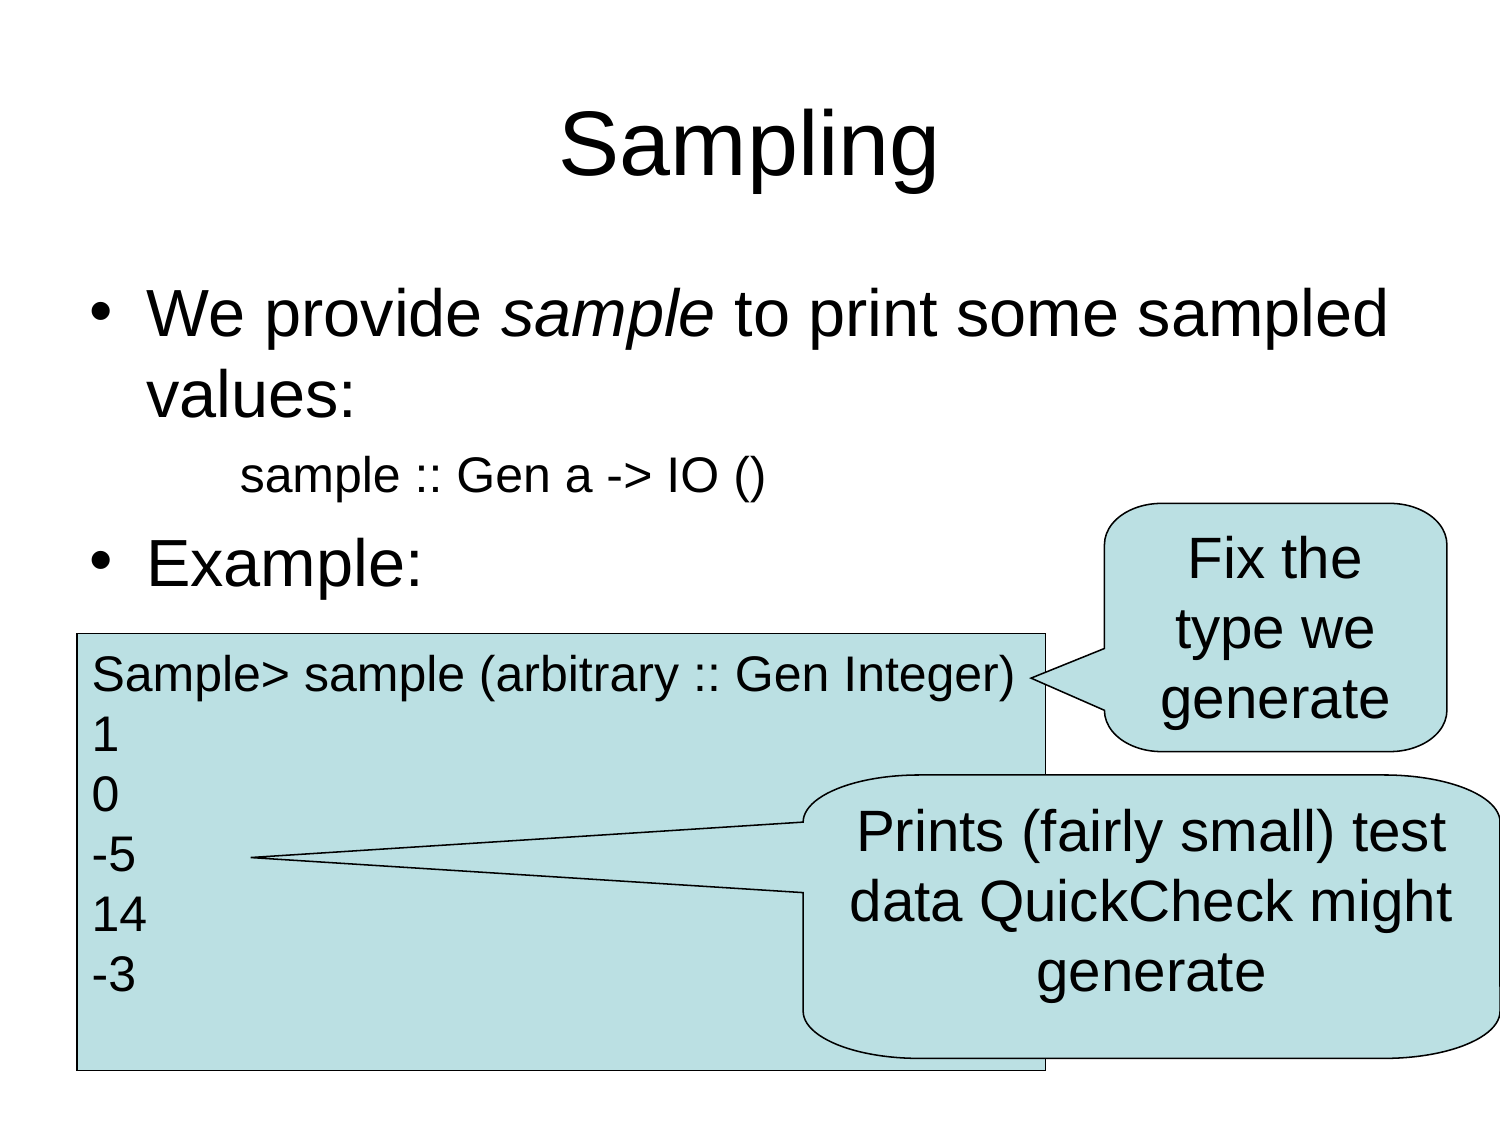

# Sampling
We provide sample to print some sampled values:
sample :: Gen a -> IO ()
Example:
Fix the type we generate
Sample> sample (arbitrary :: Gen Integer)
1
0
-5
14
-3
Prints (fairly small) test data QuickCheck might generate